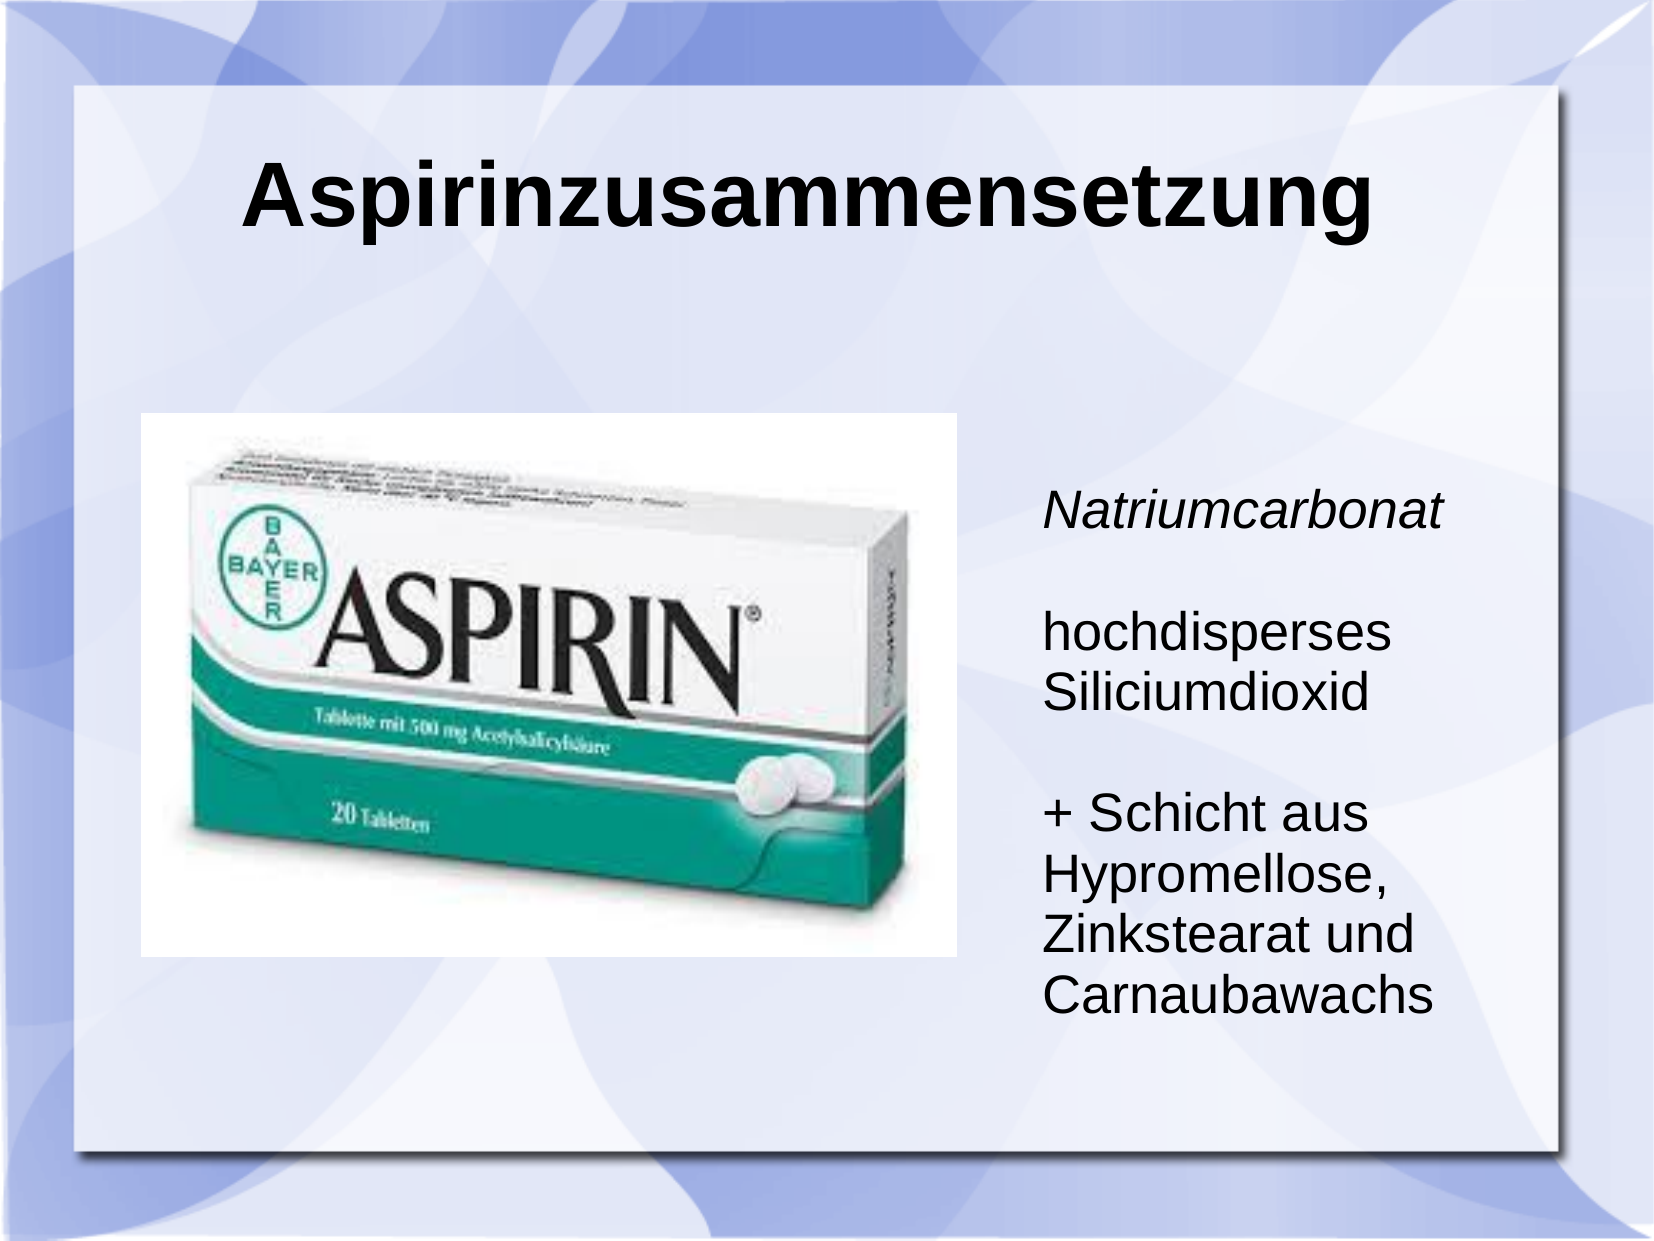

# Aspirinzusammensetzung
Natriumcarbonat
hochdisperses
Siliciumdioxid
+ Schicht aus
Hypromellose,
Zinkstearat und
Carnaubawachs